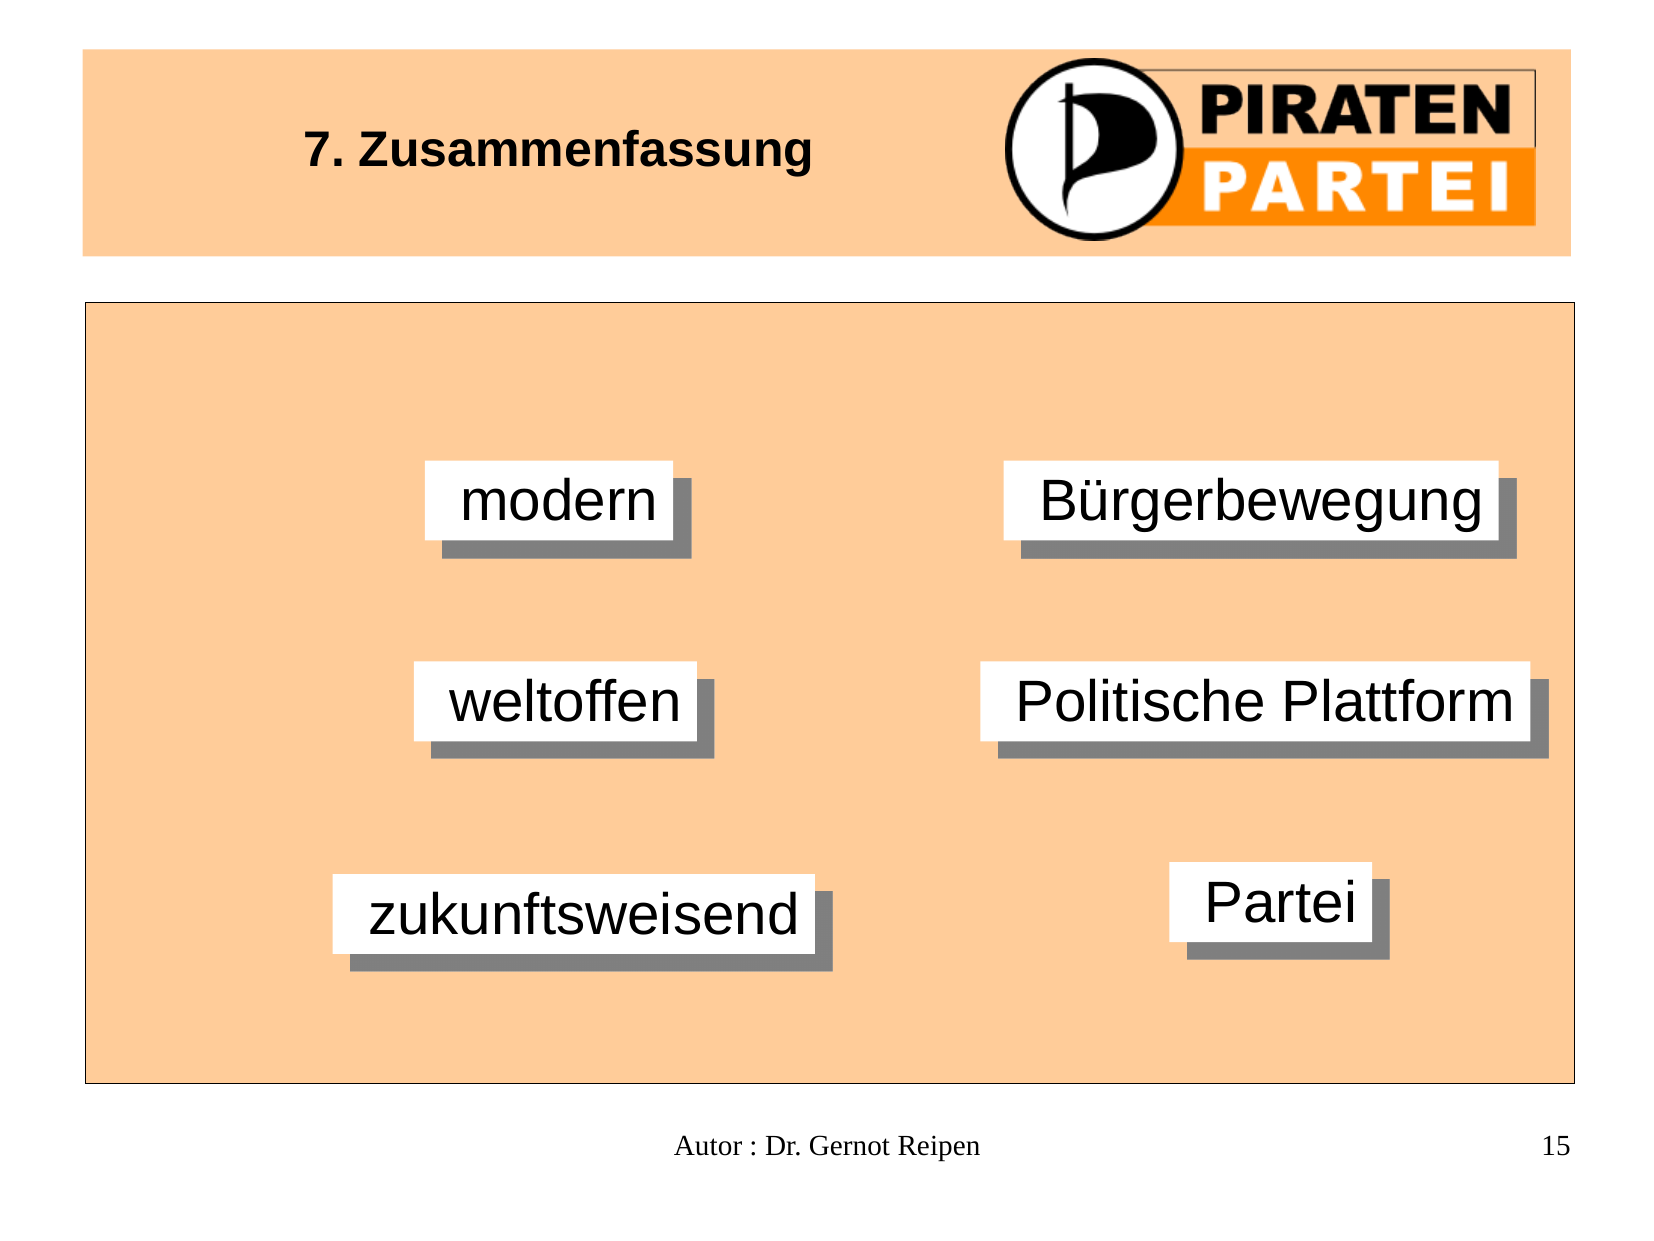

#
7. Zusammenfassung
modern
Bürgerbewegung
weltoffen
Politische Plattform
Partei
zukunftsweisend
Autor : Dr. Gernot Reipen
15